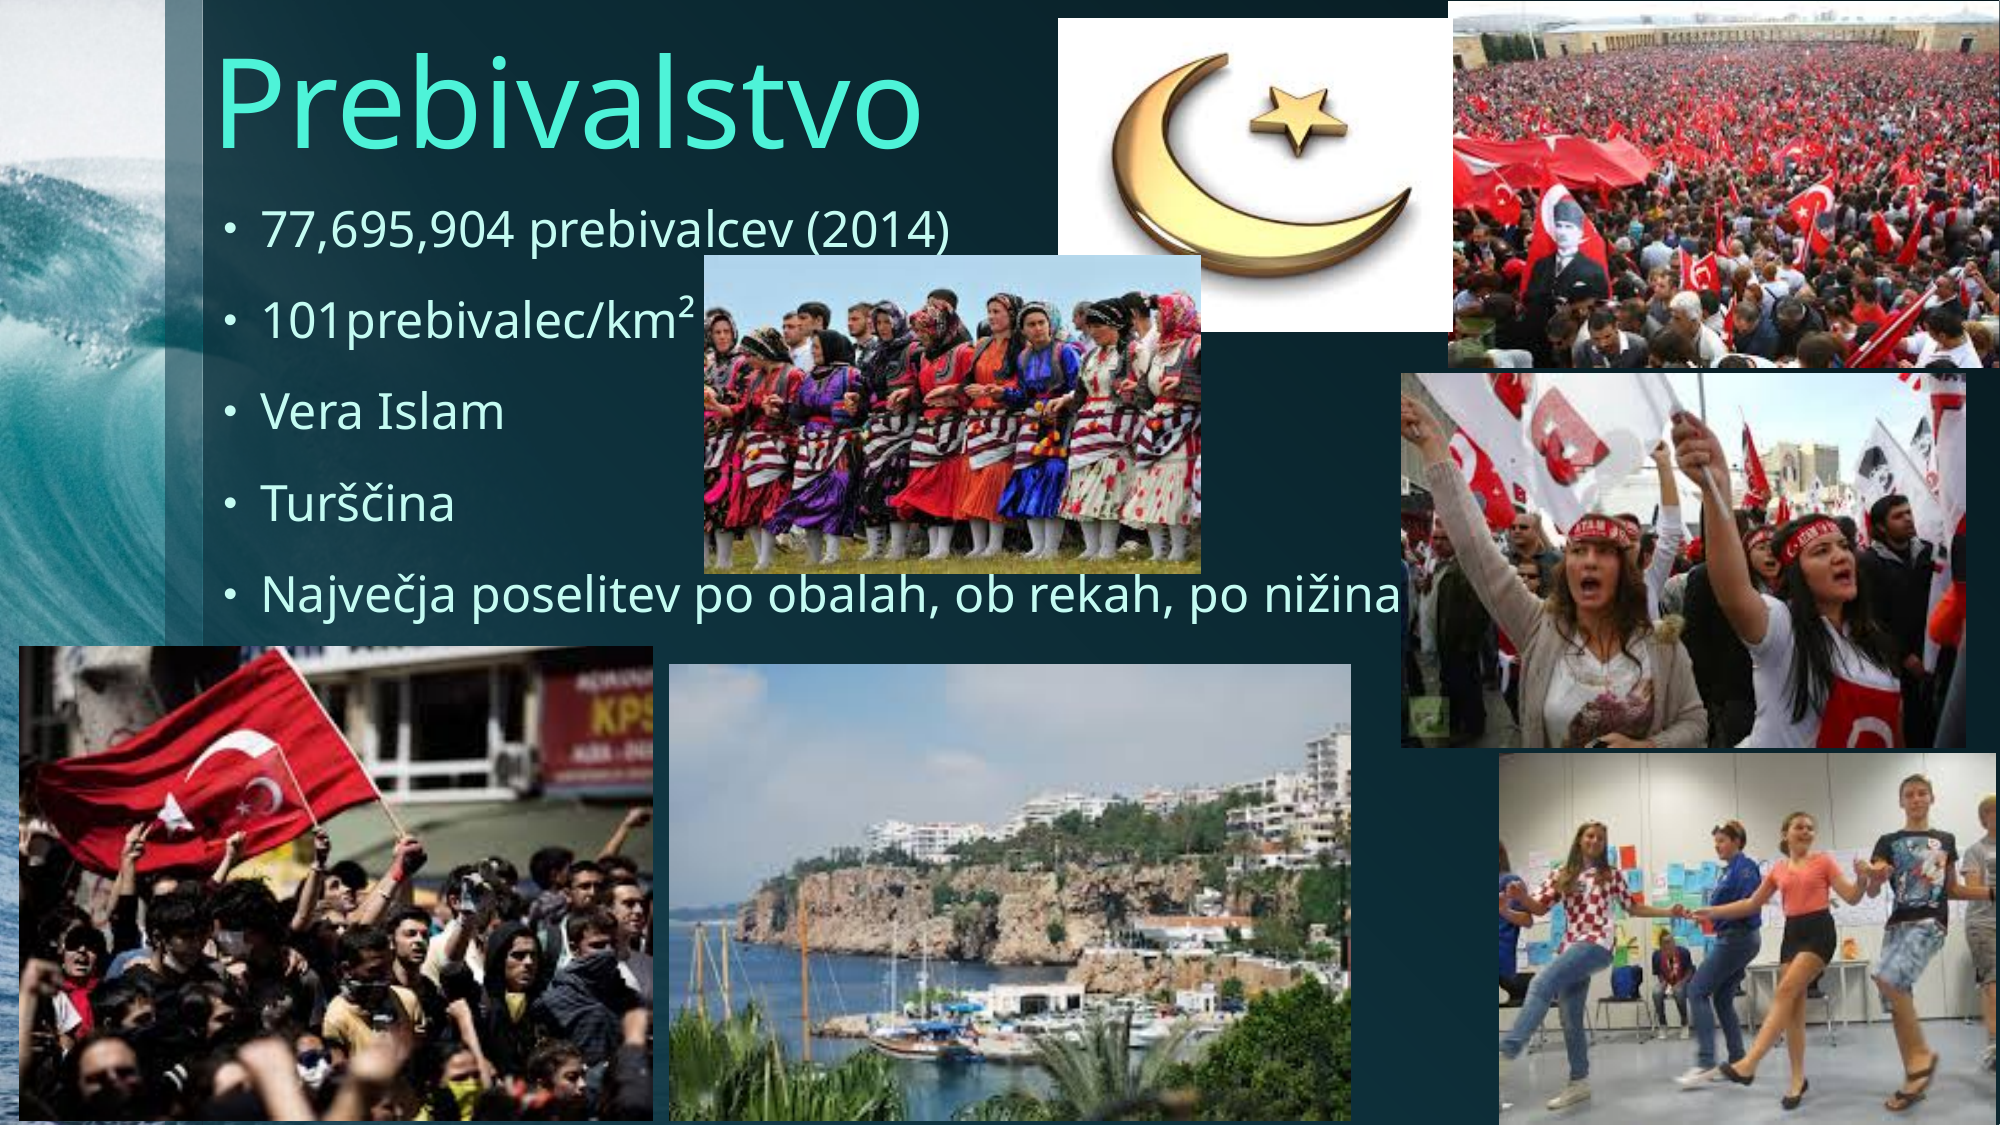

# Prebivalstvo
77,695,904 prebivalcev (2014)
101prebivalec/km²
Vera Islam
Turščina
Največja poselitev po obalah, ob rekah, po nižinah